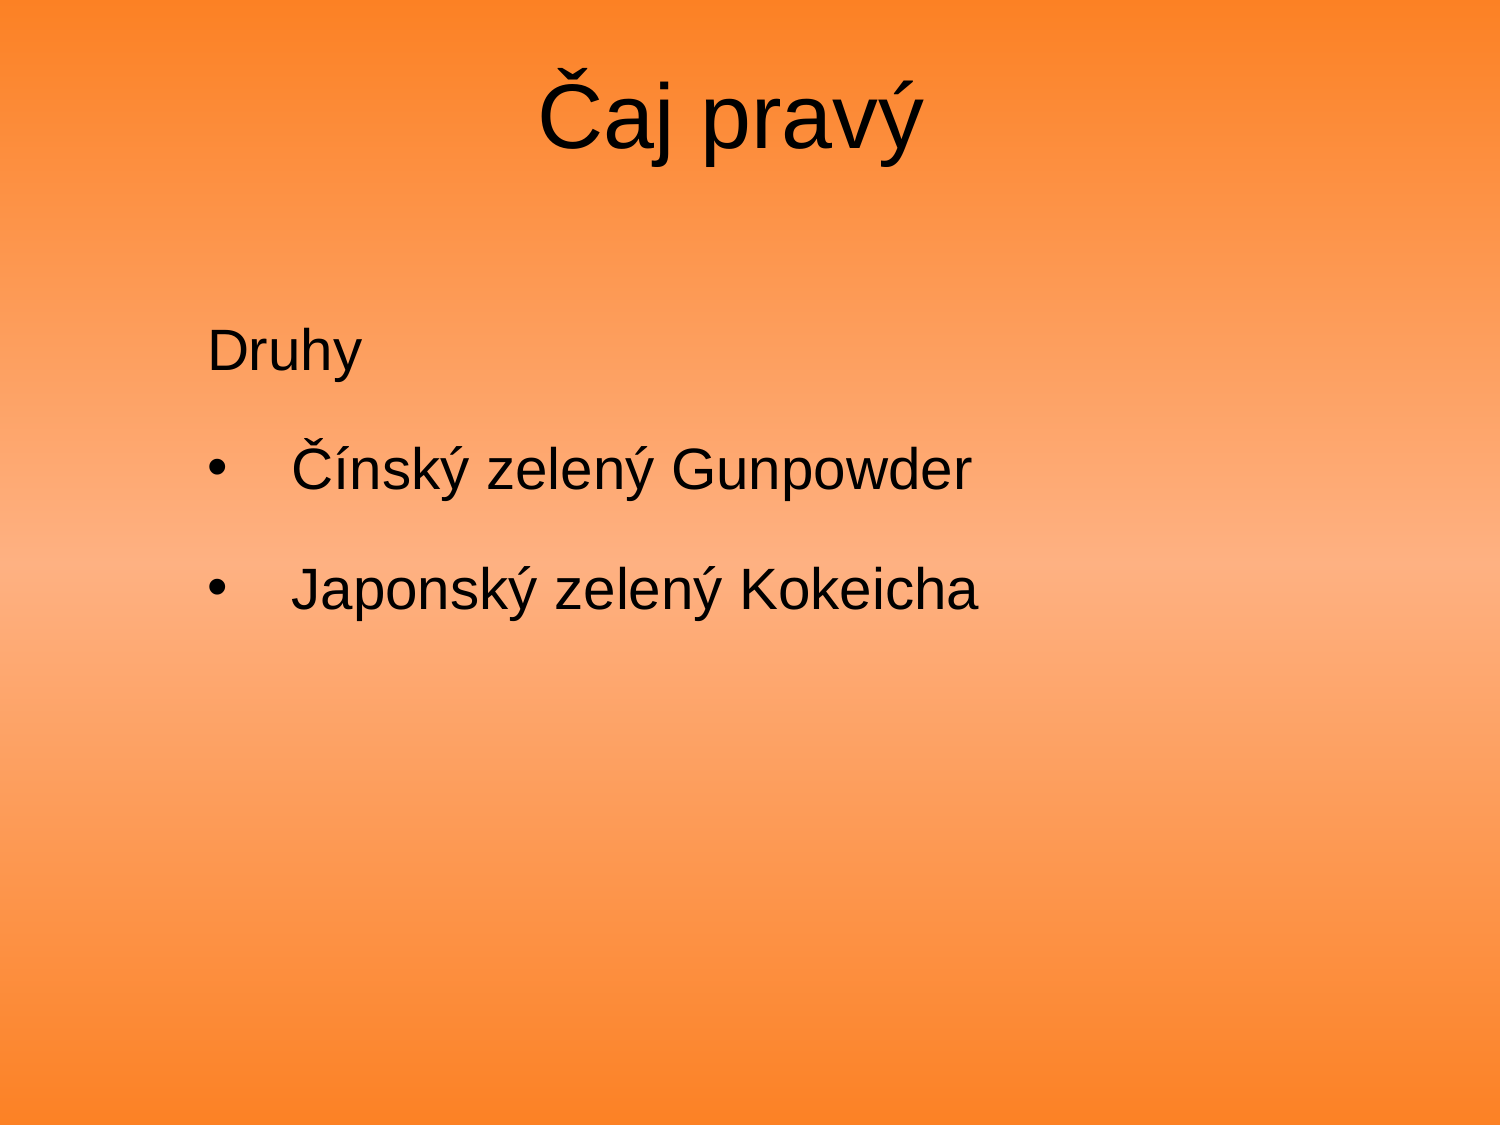

# Čaj pravý
Druhy
Čínský zelený Gunpowder
Japonský zelený Kokeicha